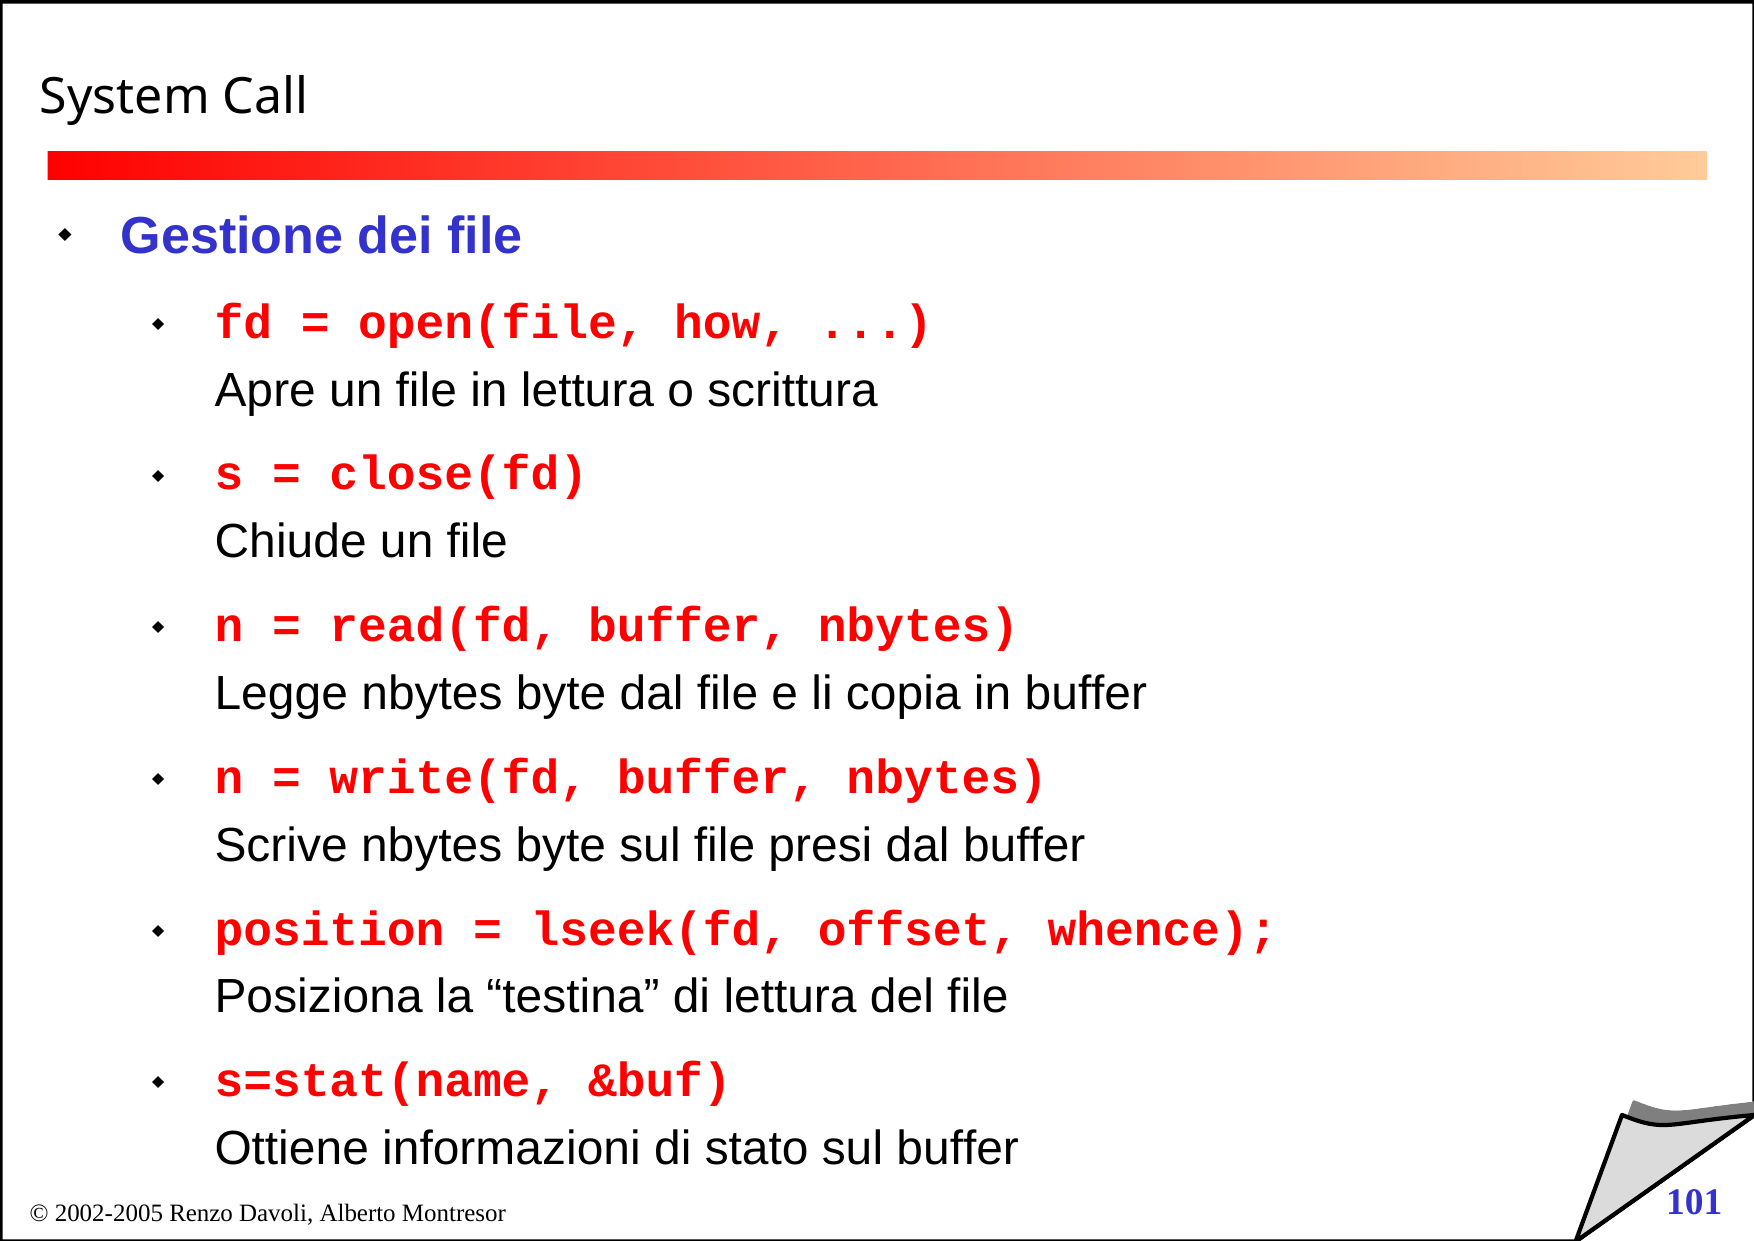

# System Call
Gestione dei file
fd = open(file, how, ...)
Apre un file in lettura o scrittura
s = close(fd)
Chiude un file
n = read(fd, buffer, nbytes)
Legge nbytes byte dal file e li copia in buffer
n = write(fd, buffer, nbytes)
Scrive nbytes byte sul file presi dal buffer
position = lseek(fd, offset, whence);
Posiziona la “testina” di lettura del file
s=stat(name, &buf)
Ottiene informazioni di stato sul buffer